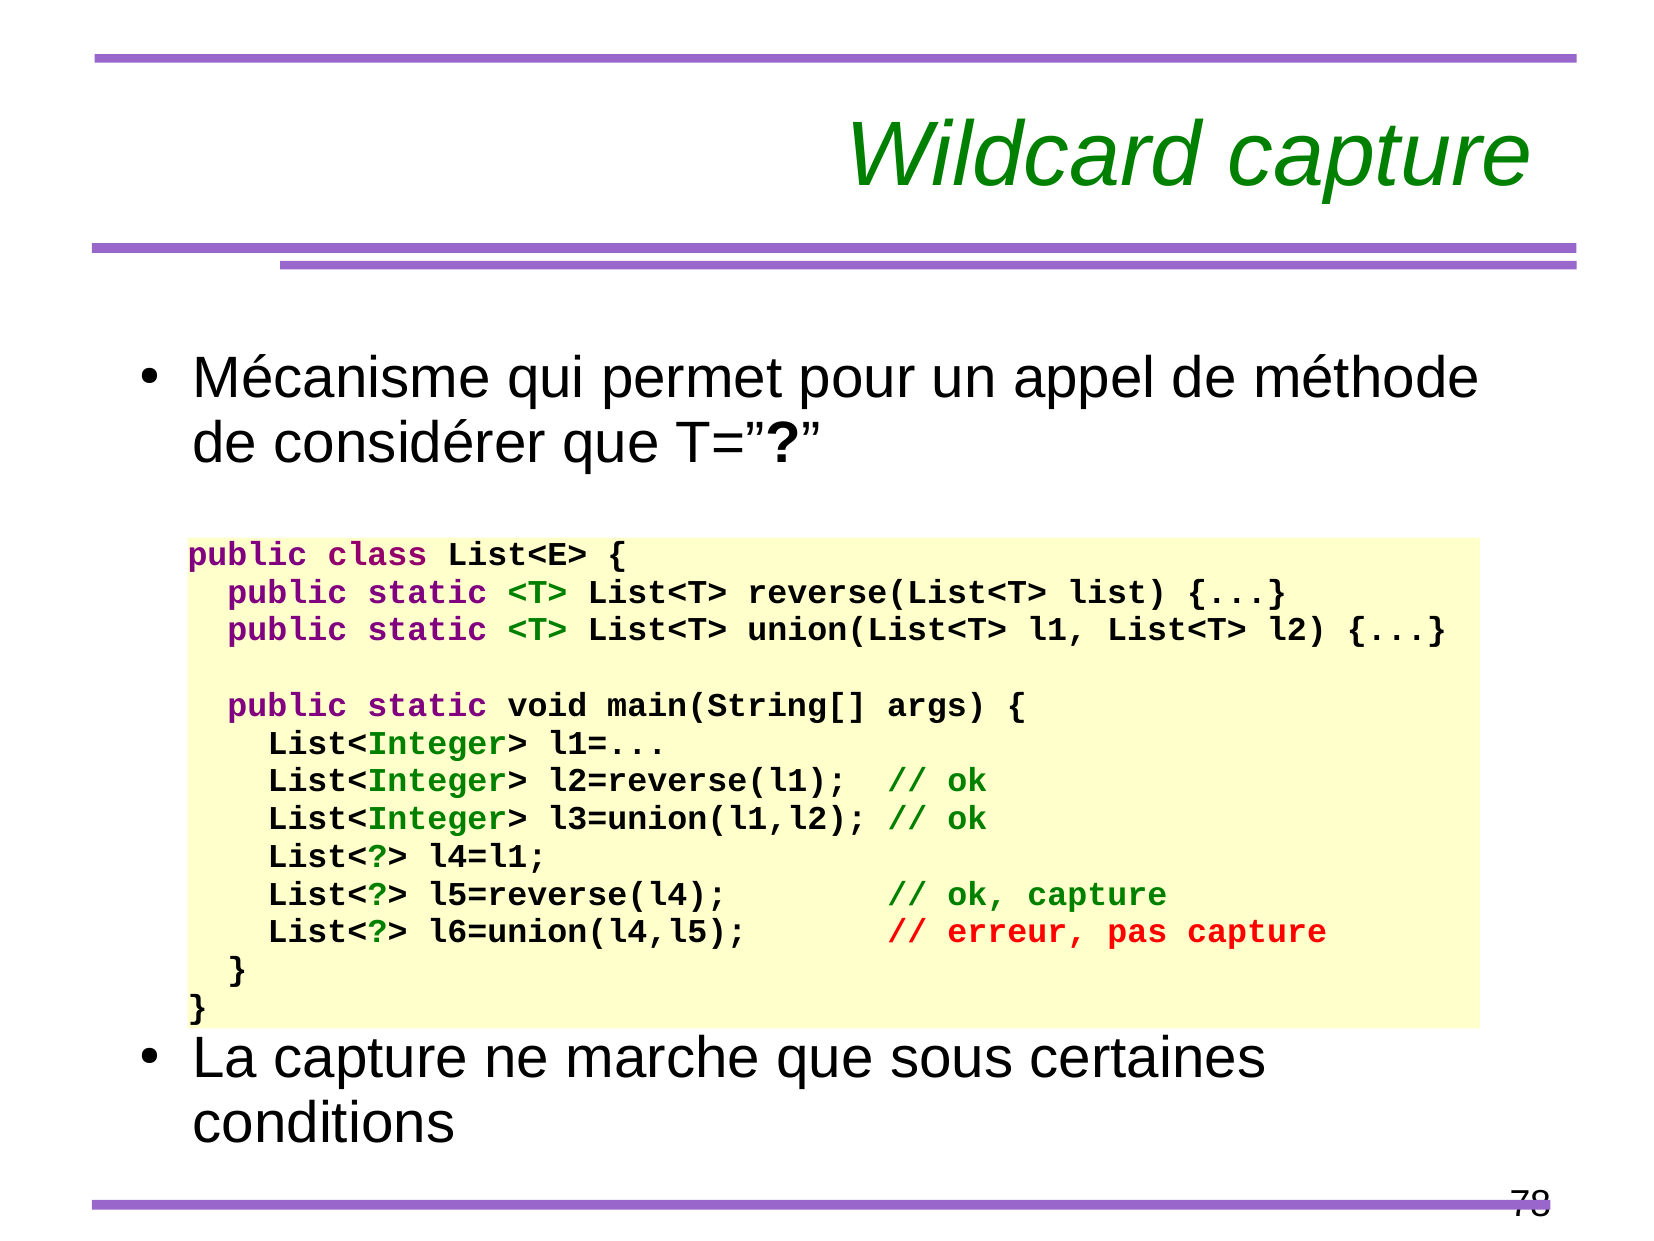

# Wildcard capture
Mécanisme qui permet pour un appel de méthode de considérer que T=”?”
La capture ne marche que sous certaines conditions
public class List<E> {
 public static <T> List<T> reverse(List<T> list) {...}
 public static <T> List<T> union(List<T> l1, List<T> l2) {...}
 public static void main(String[] args) {
 List<Integer> l1=...
 List<Integer> l2=reverse(l1); // ok
 List<Integer> l3=union(l1,l2); // ok
 List<?> l4=l1;
 List<?> l5=reverse(l4); // ok, capture
 List<?> l6=union(l4,l5); // erreur, pas capture
 }
}